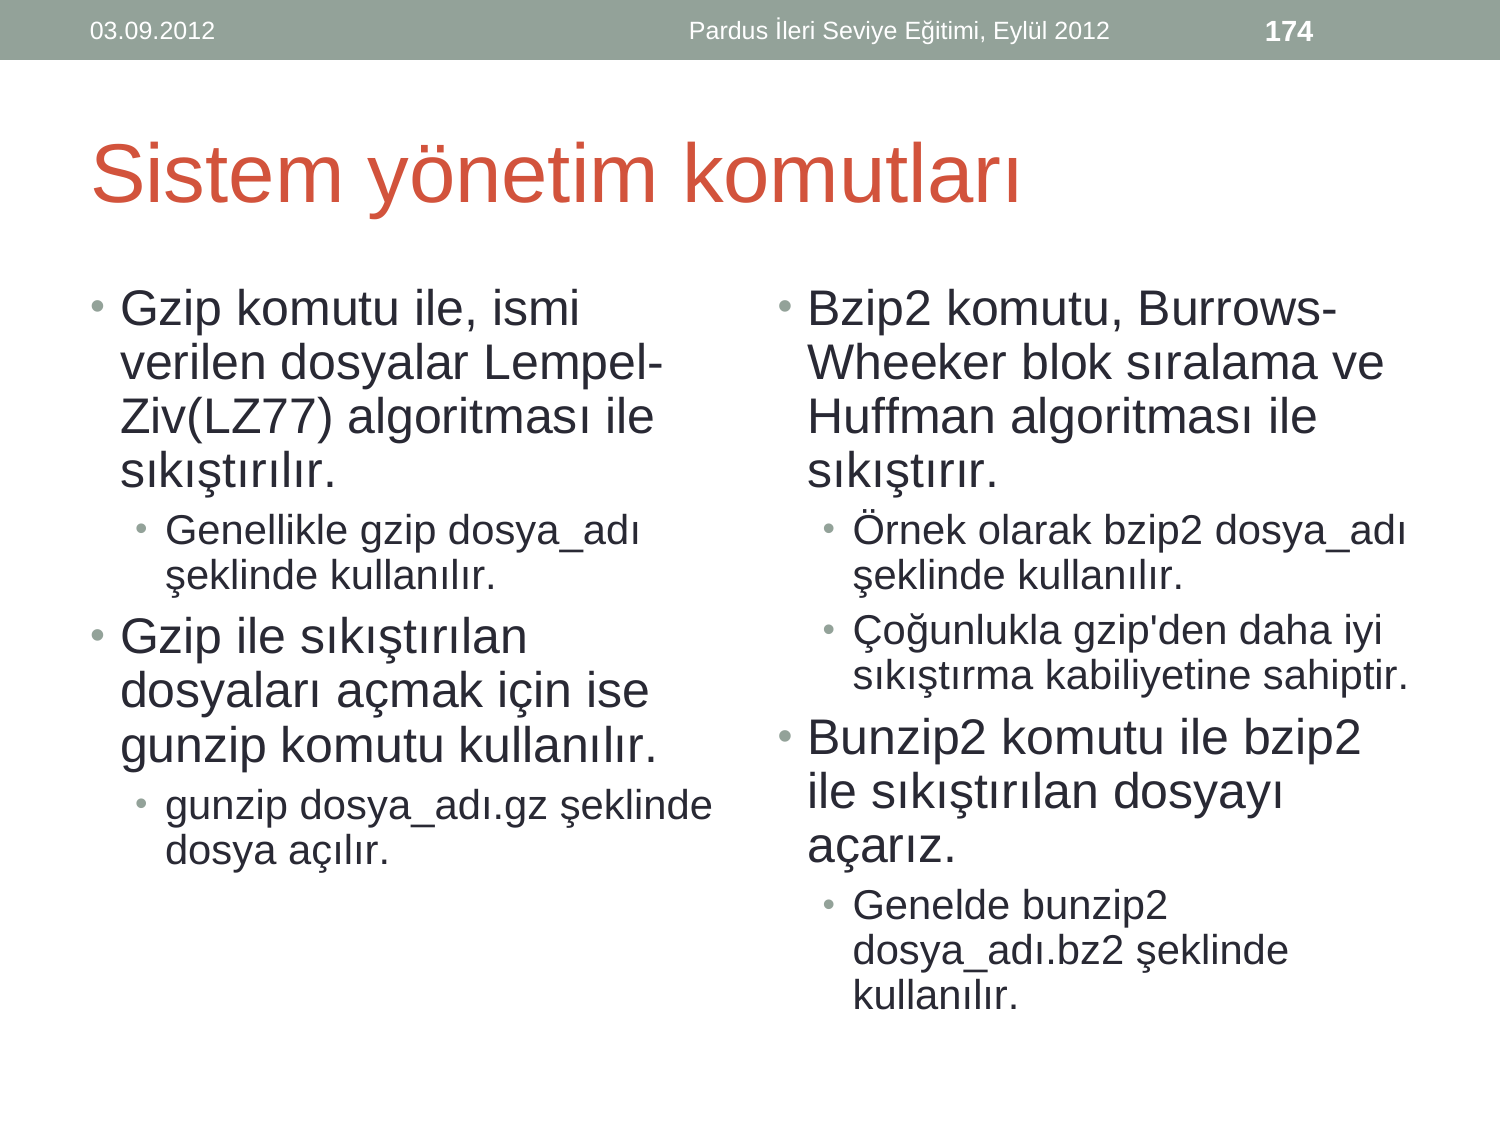

03.09.2012
Pardus İleri Seviye Eğitimi, Eylül 2012
# Sistem yönetim komutları
Gzip komutu ile, ismi verilen dosyalar Lempel-Ziv(LZ77) algoritması ile sıkıştırılır.
Genellikle gzip dosya_adı şeklinde kullanılır.
Gzip ile sıkıştırılan dosyaları açmak için ise gunzip komutu kullanılır.
gunzip dosya_adı.gz şeklinde dosya açılır.
Bzip2 komutu, Burrows-Wheeker blok sıralama ve Huffman algoritması ile sıkıştırır.
Örnek olarak bzip2 dosya_adı şeklinde kullanılır.
Çoğunlukla gzip'den daha iyi sıkıştırma kabiliyetine sahiptir.
Bunzip2 komutu ile bzip2 ile sıkıştırılan dosyayı açarız.
Genelde bunzip2 dosya_adı.bz2 şeklinde kullanılır.